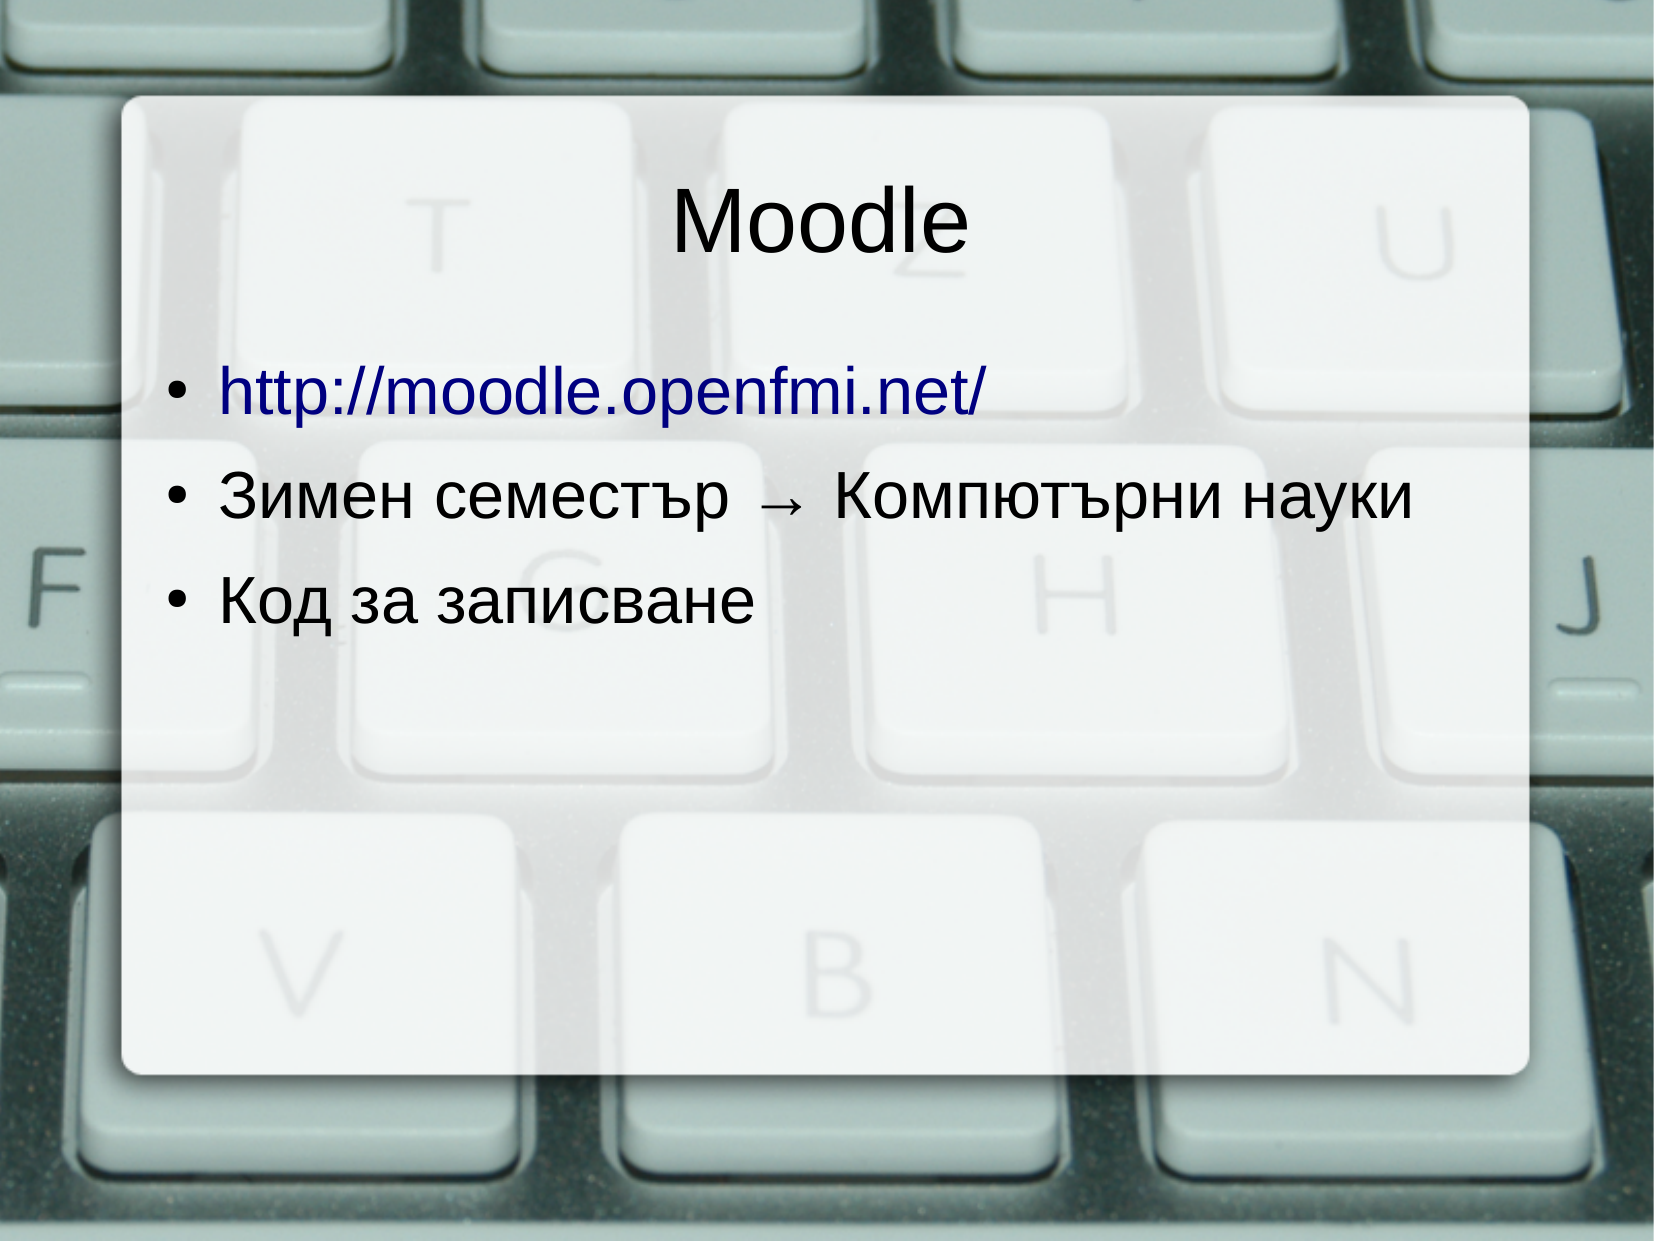

# Moodle
http://moodle.openfmi.net/
Зимен семестър → Компютърни науки
Код за записване